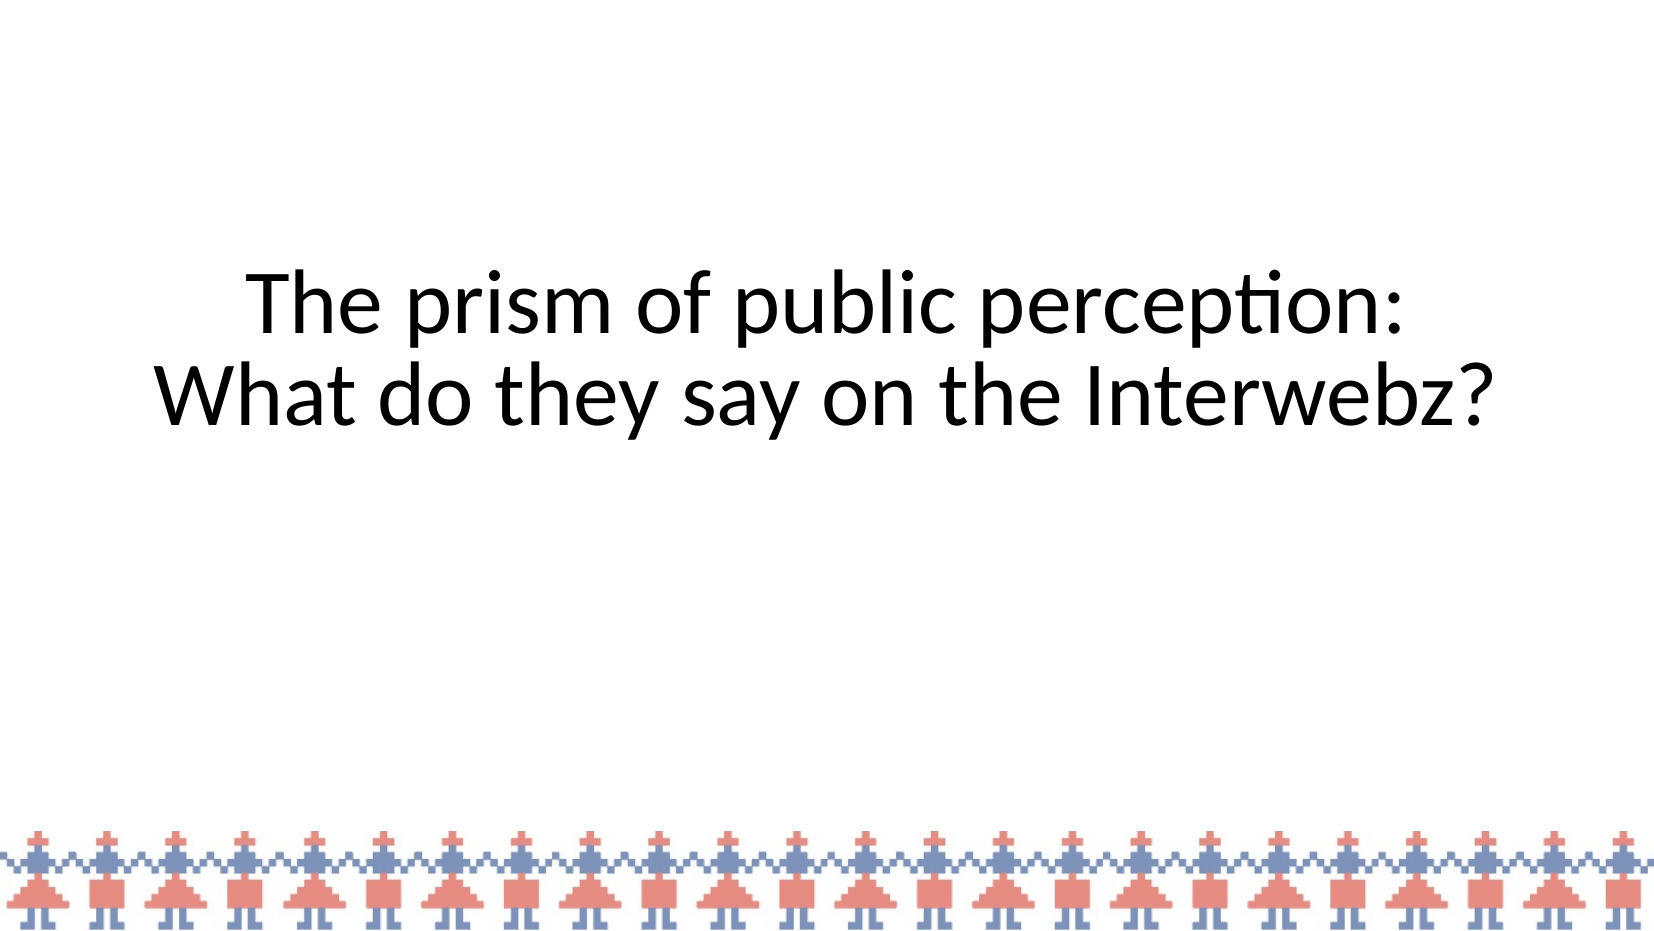

# The prism of public perception: What do they say on the Interwebz?